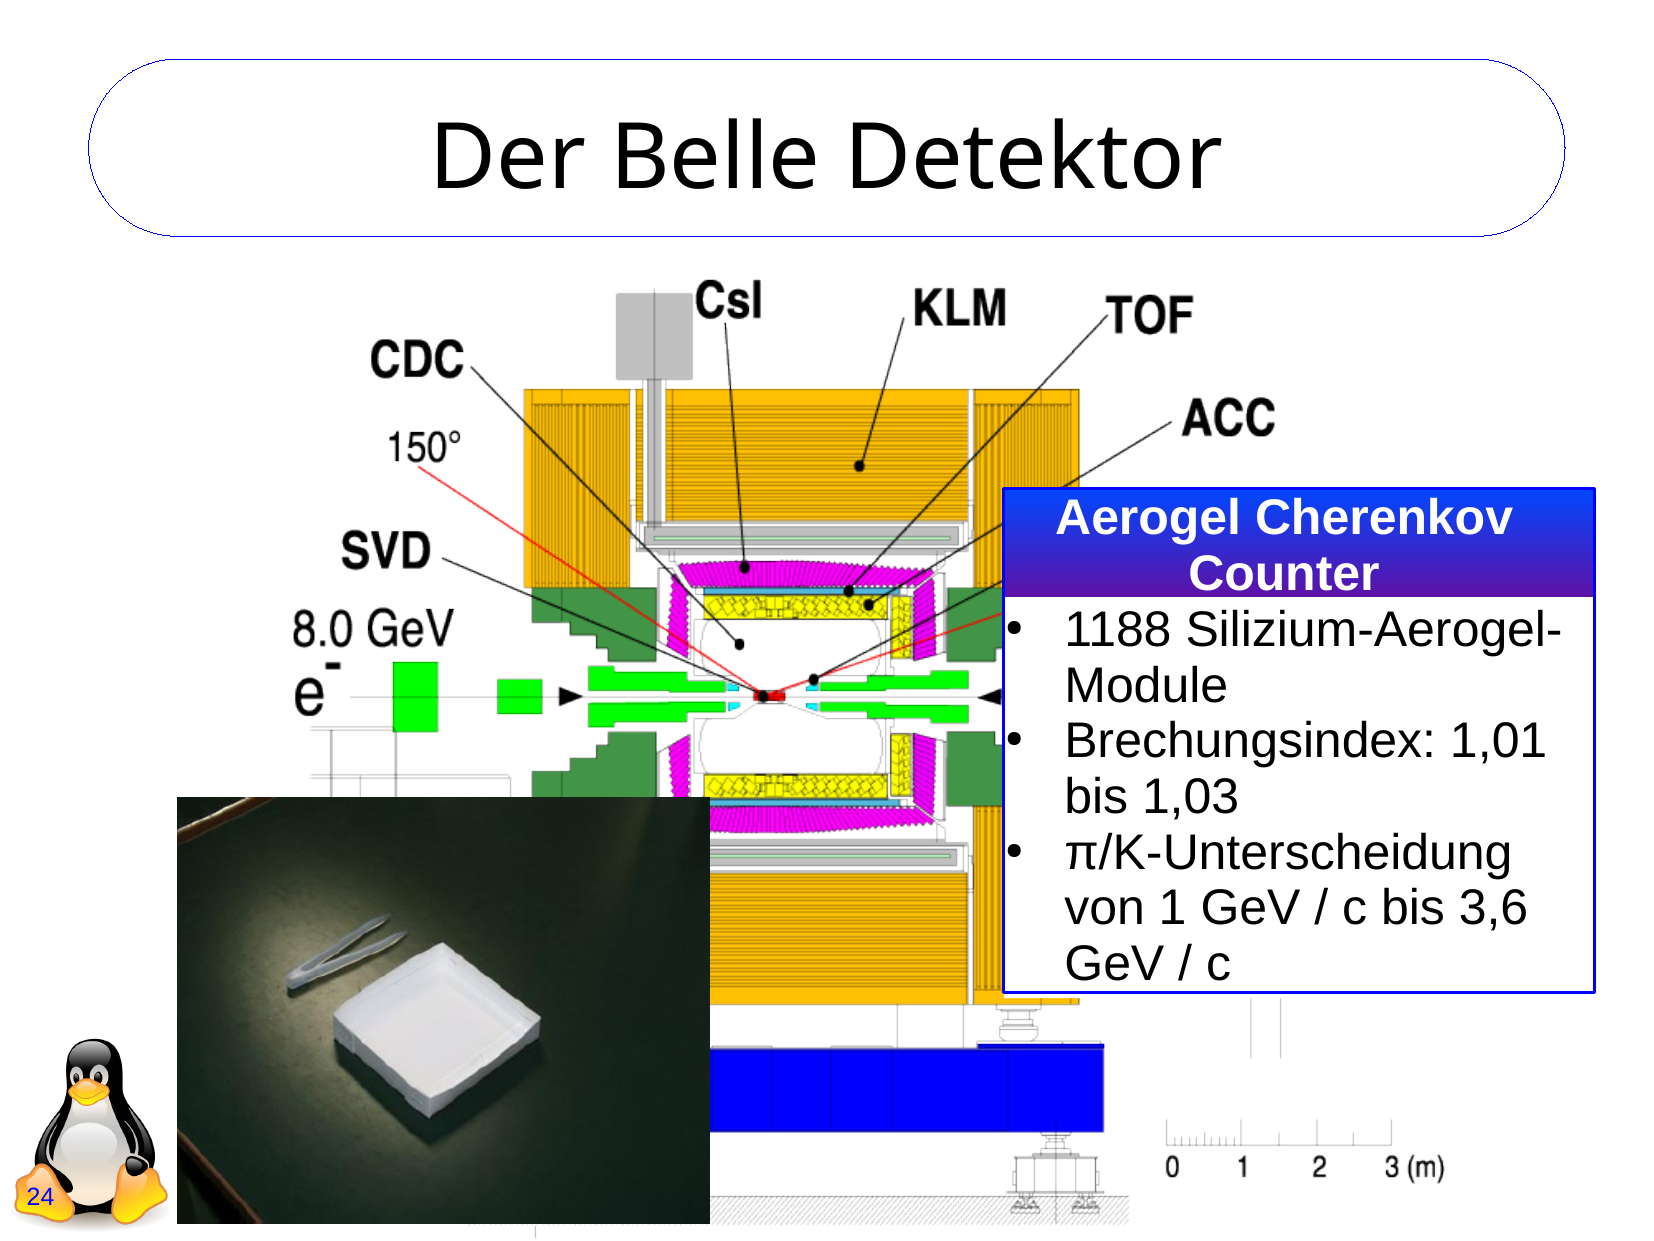

# Der Belle Detektor
Aerogel Cherenkov Counter
1188 Silizium-Aerogel-Module
Brechungsindex: 1,01 bis 1,03
π/K-Unterscheidung von 1 GeV / c bis 3,6 GeV / c